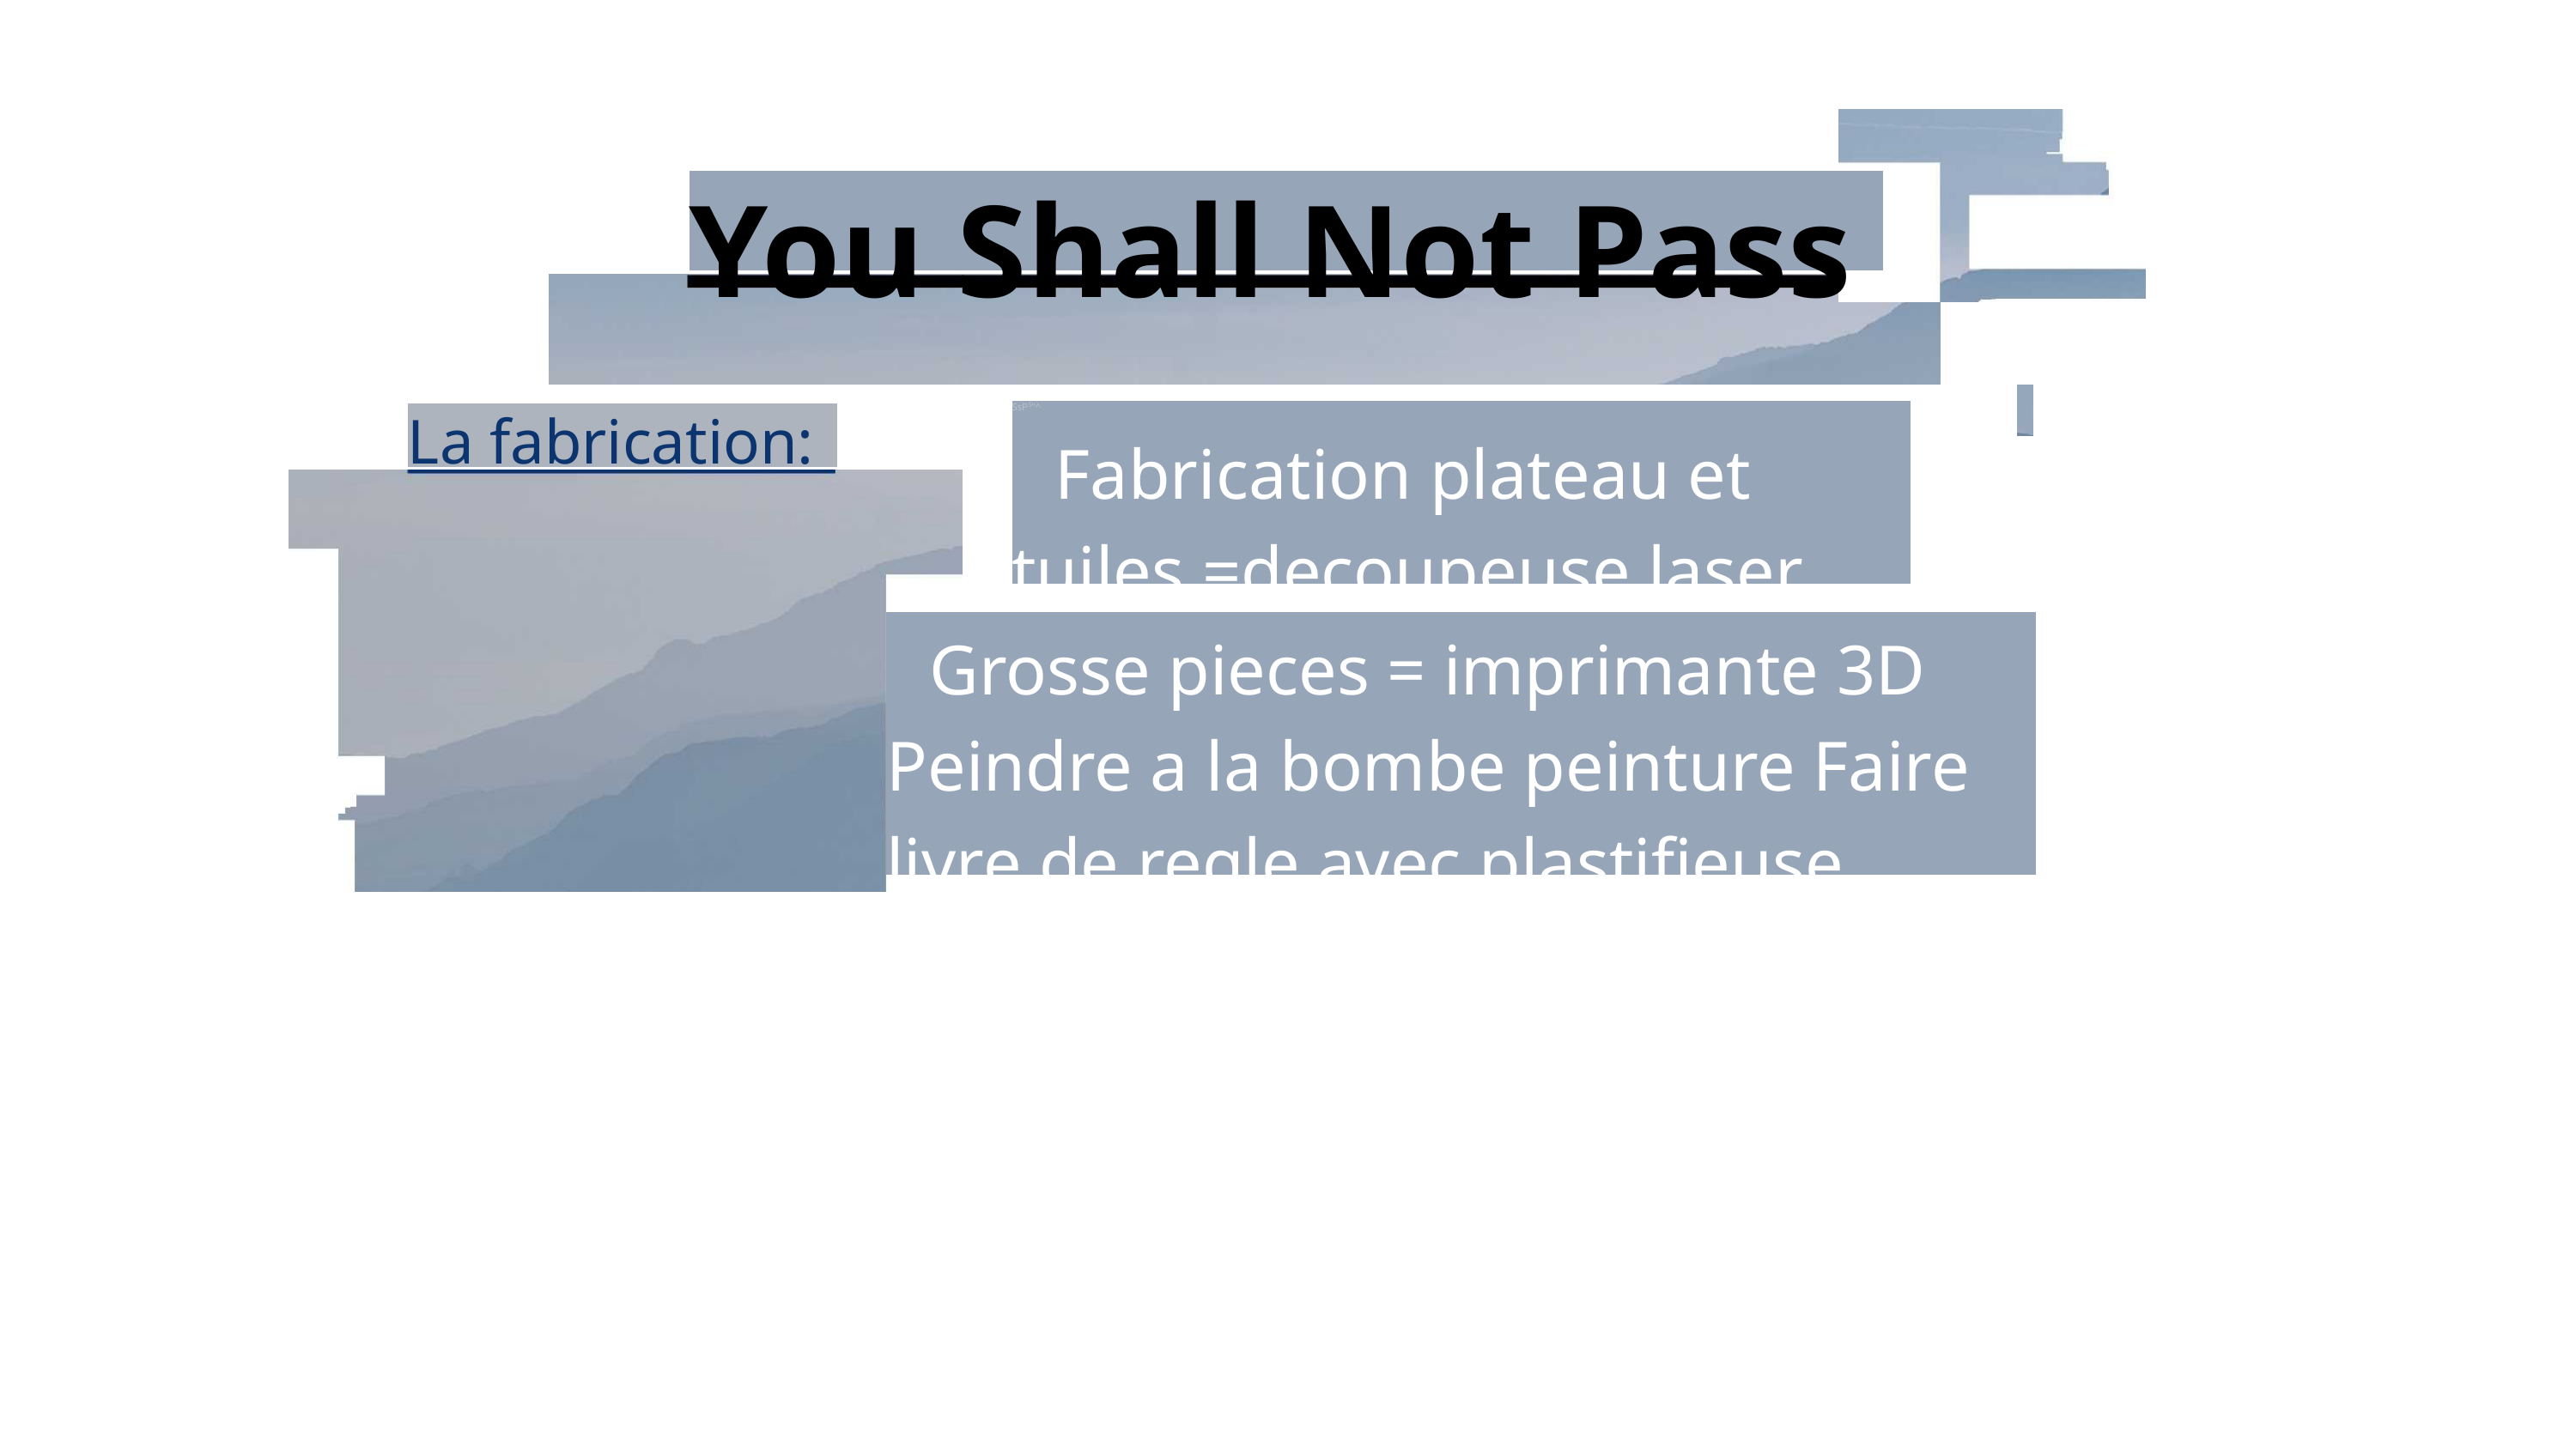

You Shall Not Pass
SsP5’'^
Fabrication plateau et tuiles =decoupeuse laser
La fabrication:
Grosse pieces = imprimante 3D Peindre a la bombe peinture Faire livre de regle avec plastifieuse